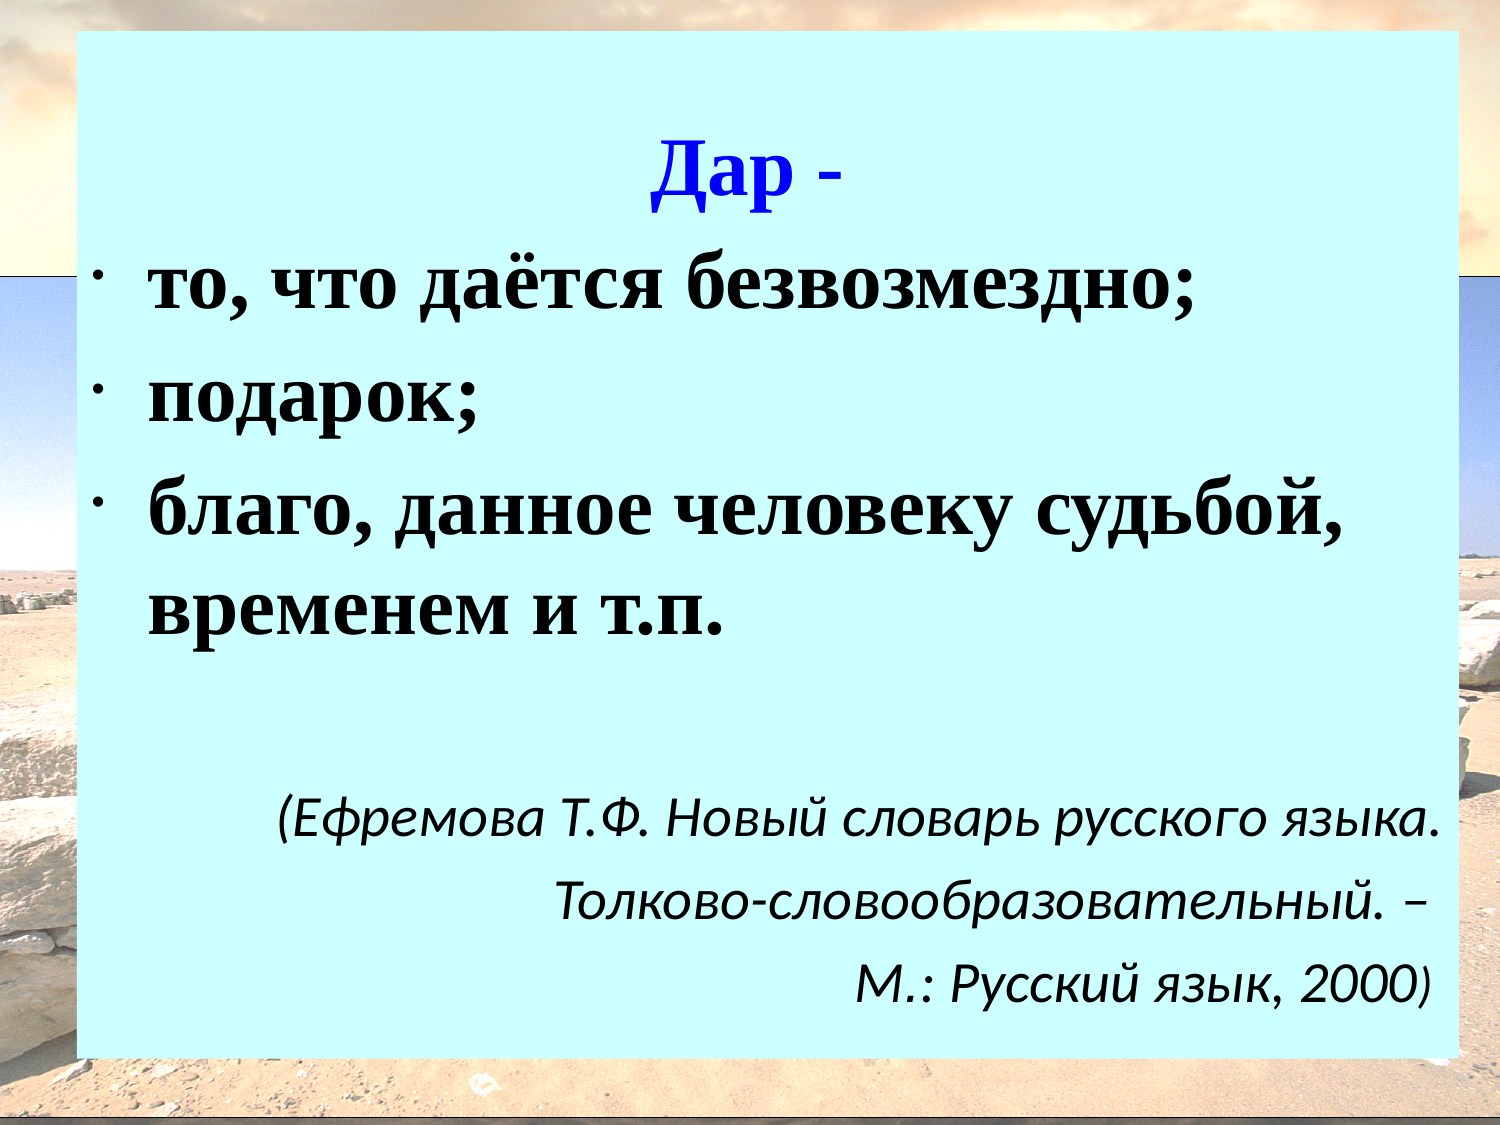

# Дар -
то, что даётся безвозмездно;
подарок;
благо, данное человеку судьбой, временем и т.п.
(Ефремова Т.Ф. Новый словарь русского языка.
Толково-словообразовательный. –
М.: Русский язык, 2000)